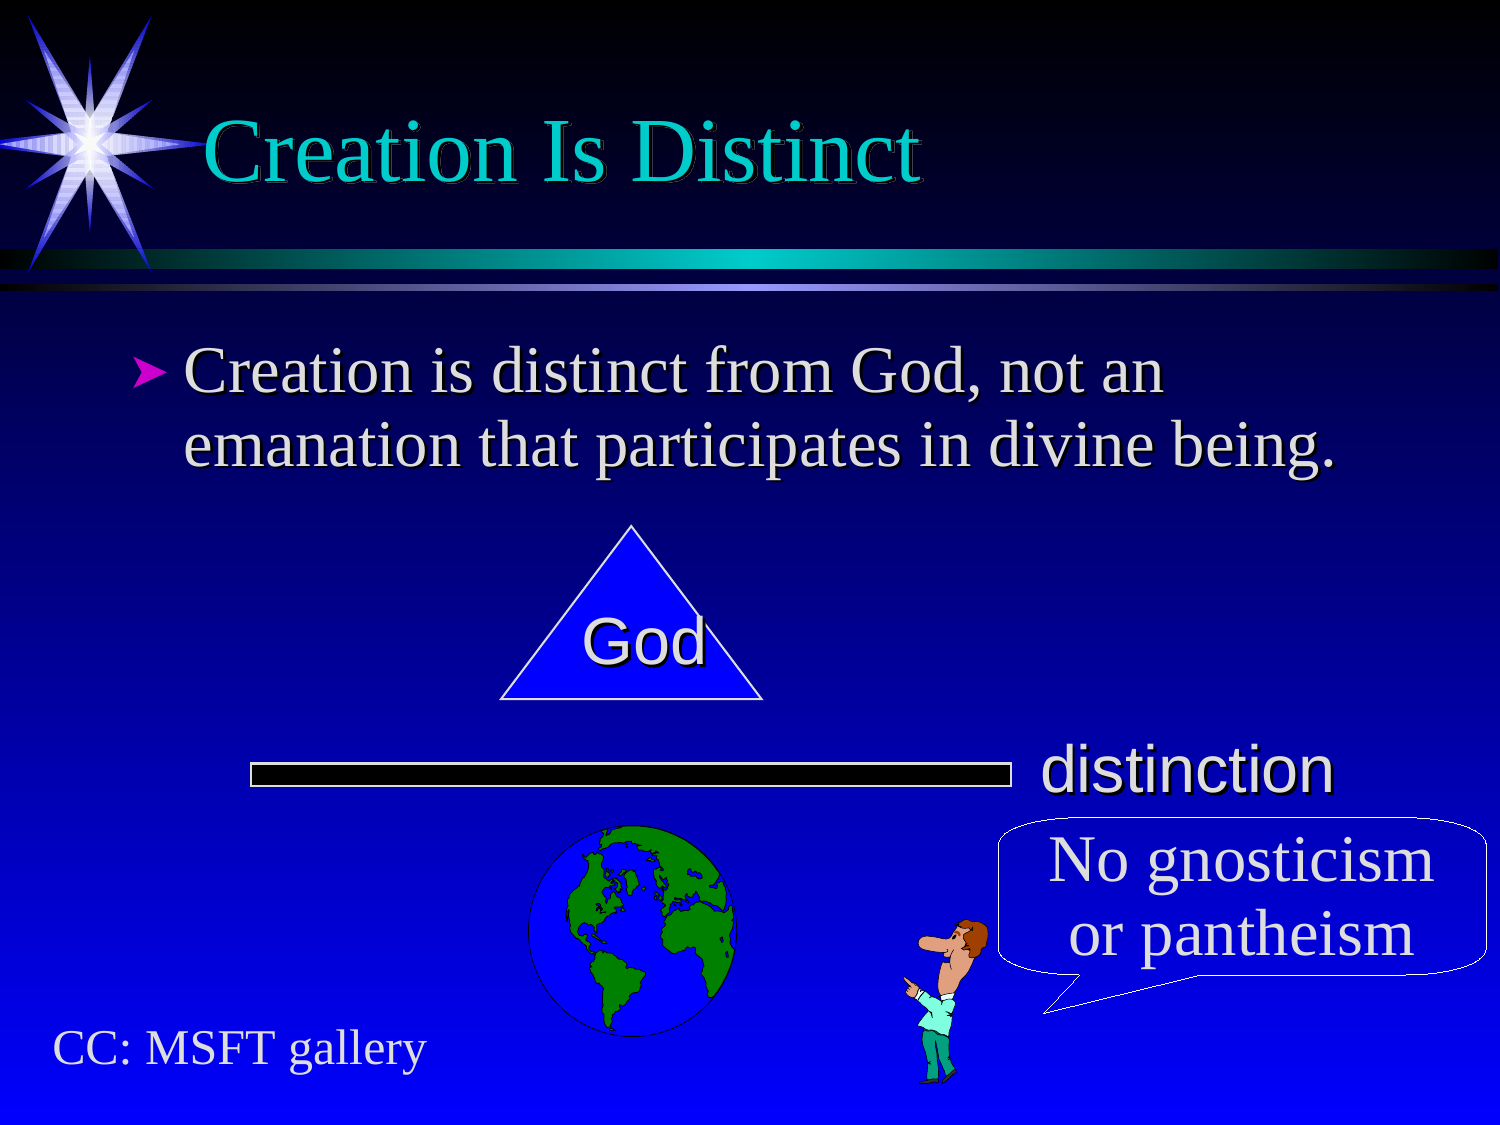

# Creation Is Distinct
Creation is distinct from God, not an emanation that participates in divine being.
God
distinction
No gnosticism
or pantheism
CC: MSFT gallery